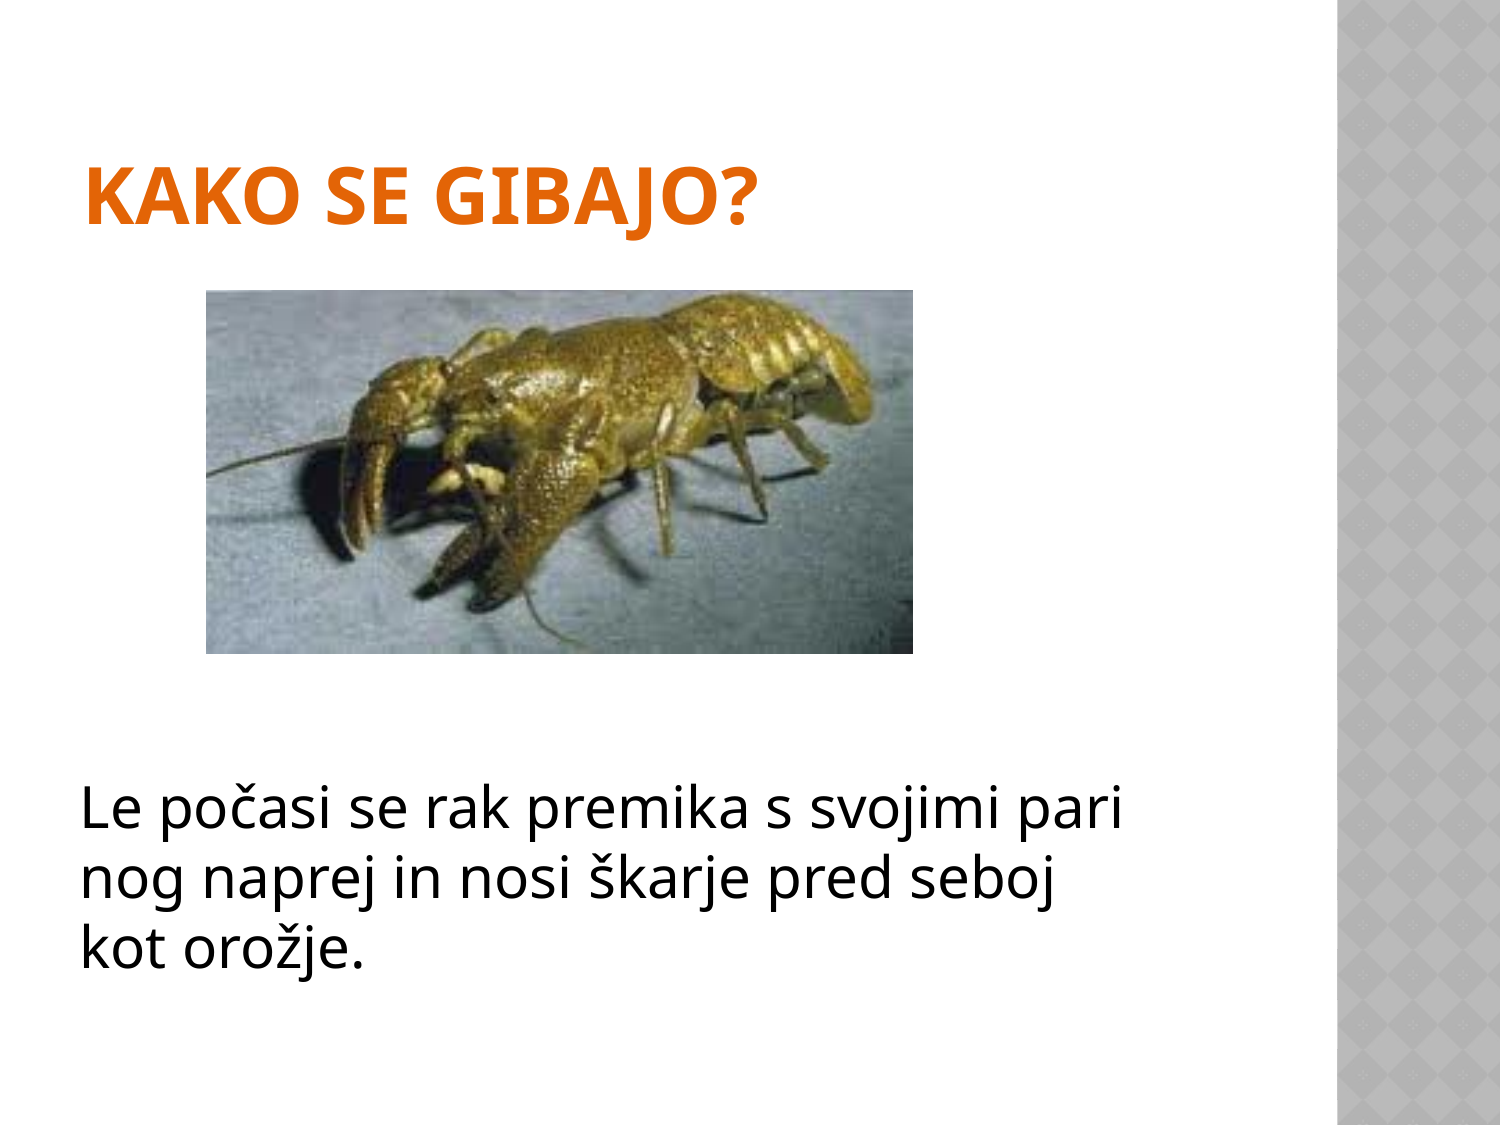

# Kako se gibajo?
Le počasi se rak premika s svojimi pari nog naprej in nosi škarje pred seboj kot orožje.